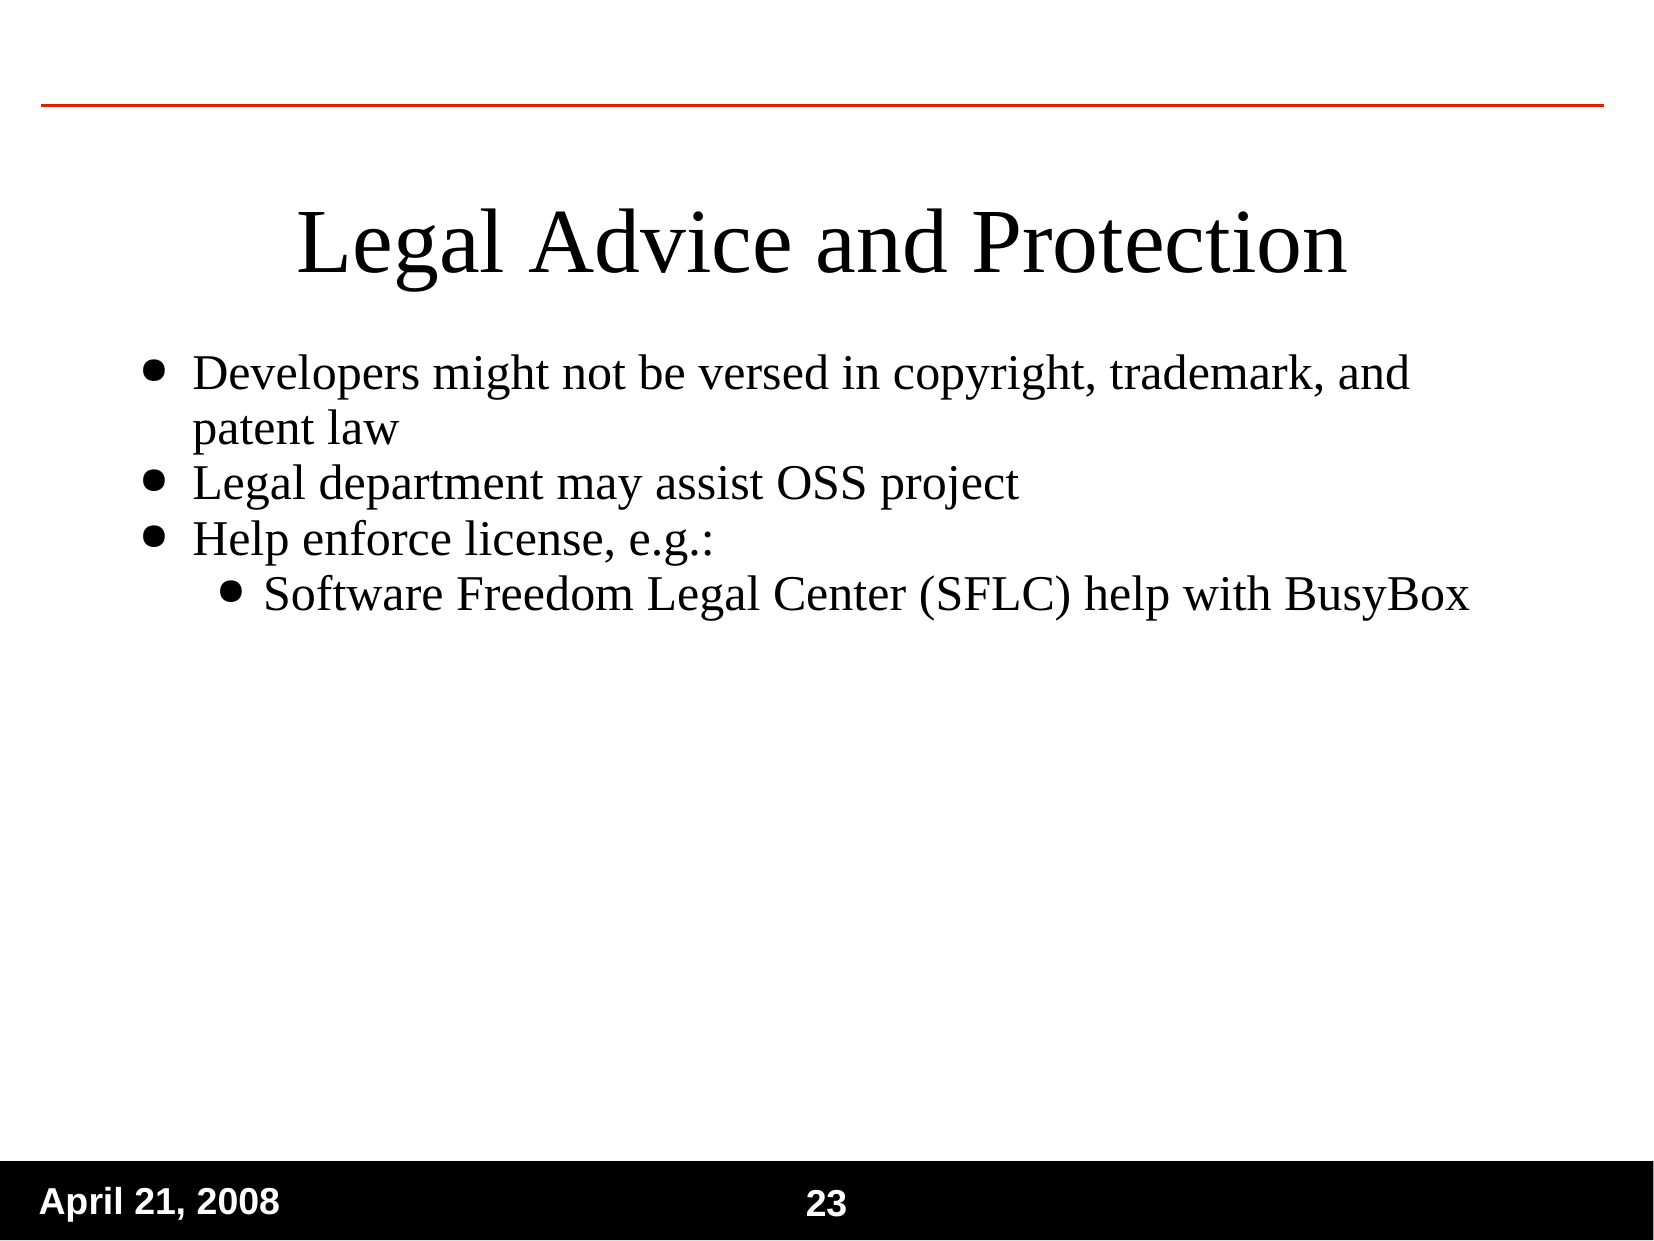

# Legal Advice and Protection
Developers might not be versed in copyright, trademark, and patent law
Legal department may assist OSS project
Help enforce license, e.g.:
Software Freedom Legal Center (SFLC) help with BusyBox